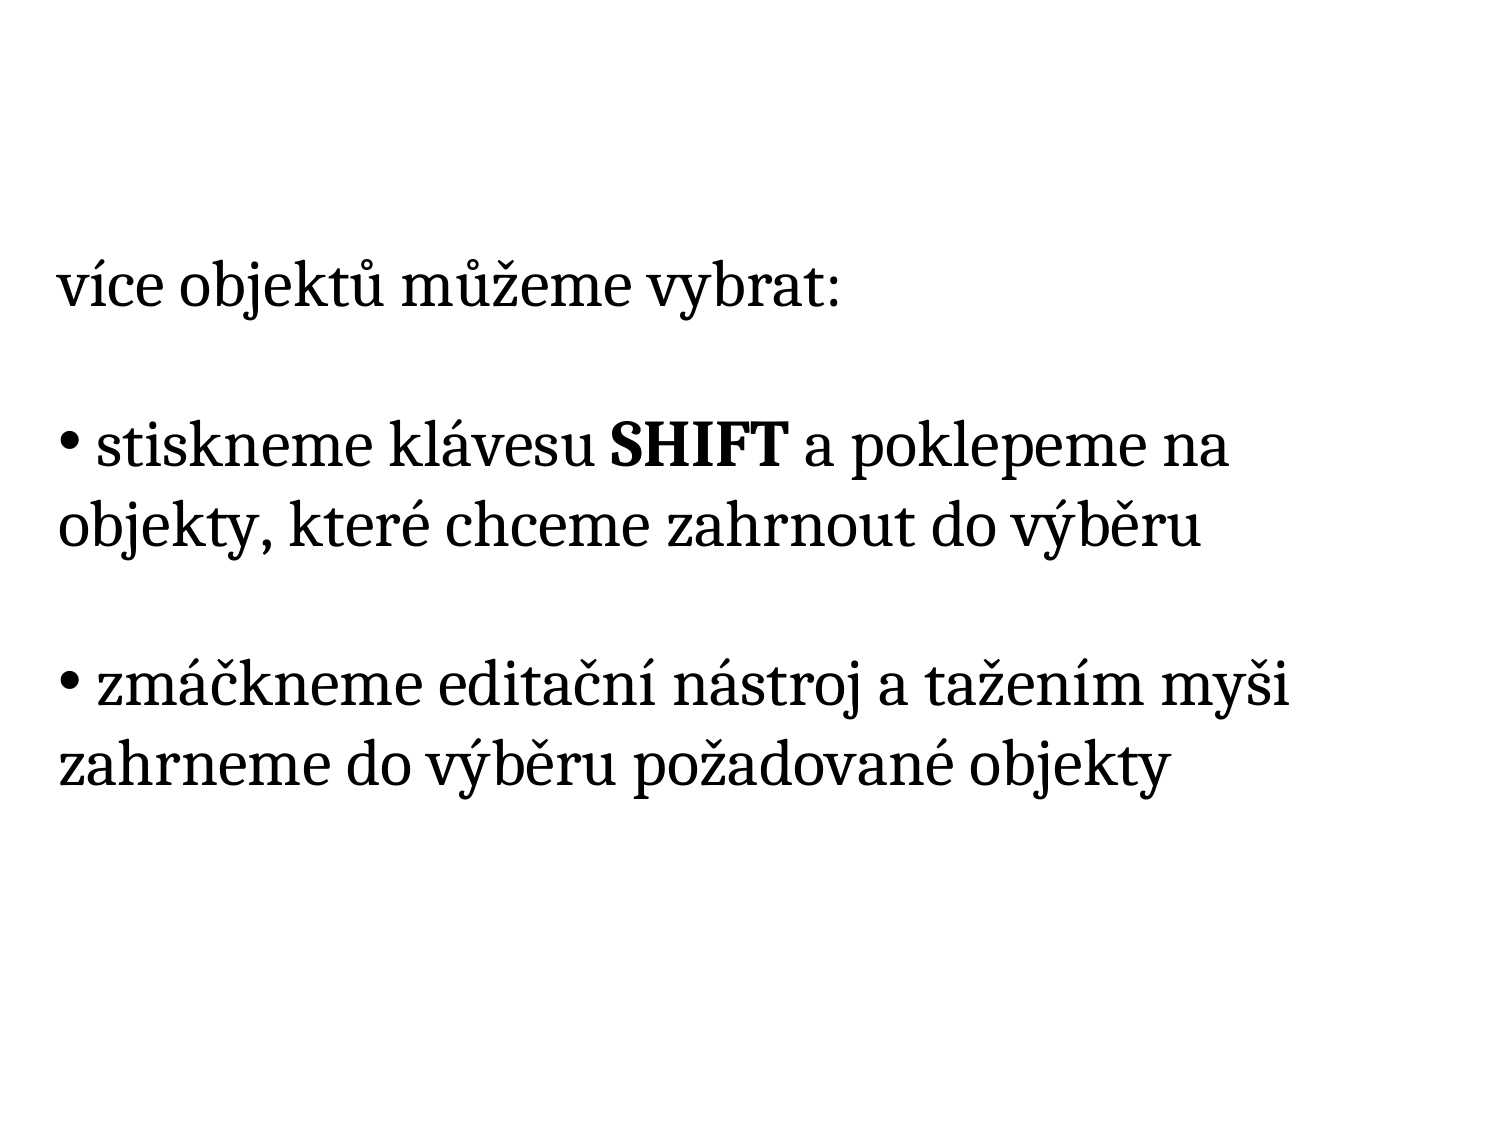

více objektů můžeme vybrat:
 stiskneme klávesu SHIFT a poklepeme na objekty, které chceme zahrnout do výběru
 zmáčkneme editační nástroj a tažením myši zahrneme do výběru požadované objekty